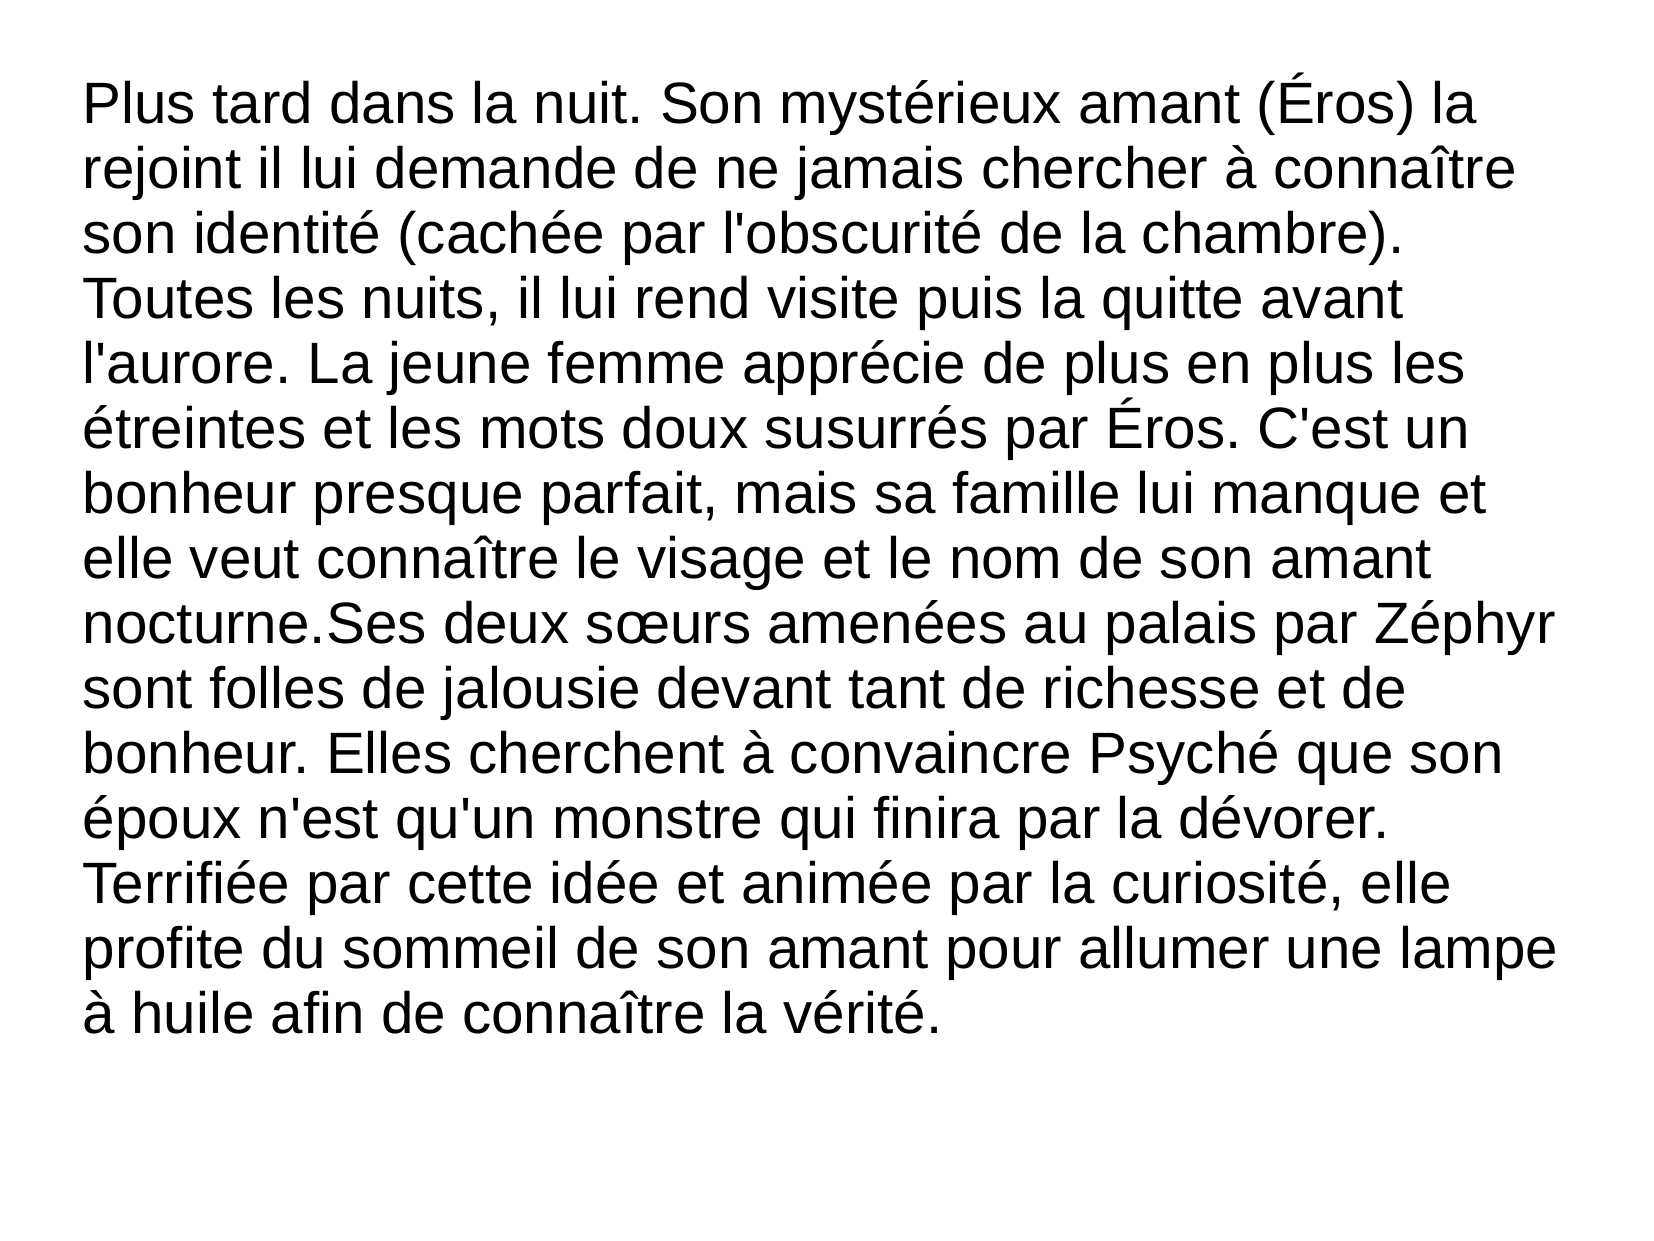

# Plus tard dans la nuit. Son mystérieux amant (Éros) la rejoint il lui demande de ne jamais chercher à connaître son identité (cachée par l'obscurité de la chambre). Toutes les nuits, il lui rend visite puis la quitte avant l'aurore. La jeune femme apprécie de plus en plus les étreintes et les mots doux susurrés par Éros. C'est un bonheur presque parfait, mais sa famille lui manque et elle veut connaître le visage et le nom de son amant nocturne.Ses deux sœurs amenées au palais par Zéphyr sont folles de jalousie devant tant de richesse et de bonheur. Elles cherchent à convaincre Psyché que son époux n'est qu'un monstre qui finira par la dévorer. Terrifiée par cette idée et animée par la curiosité, elle profite du sommeil de son amant pour allumer une lampe à huile afin de connaître la vérité.